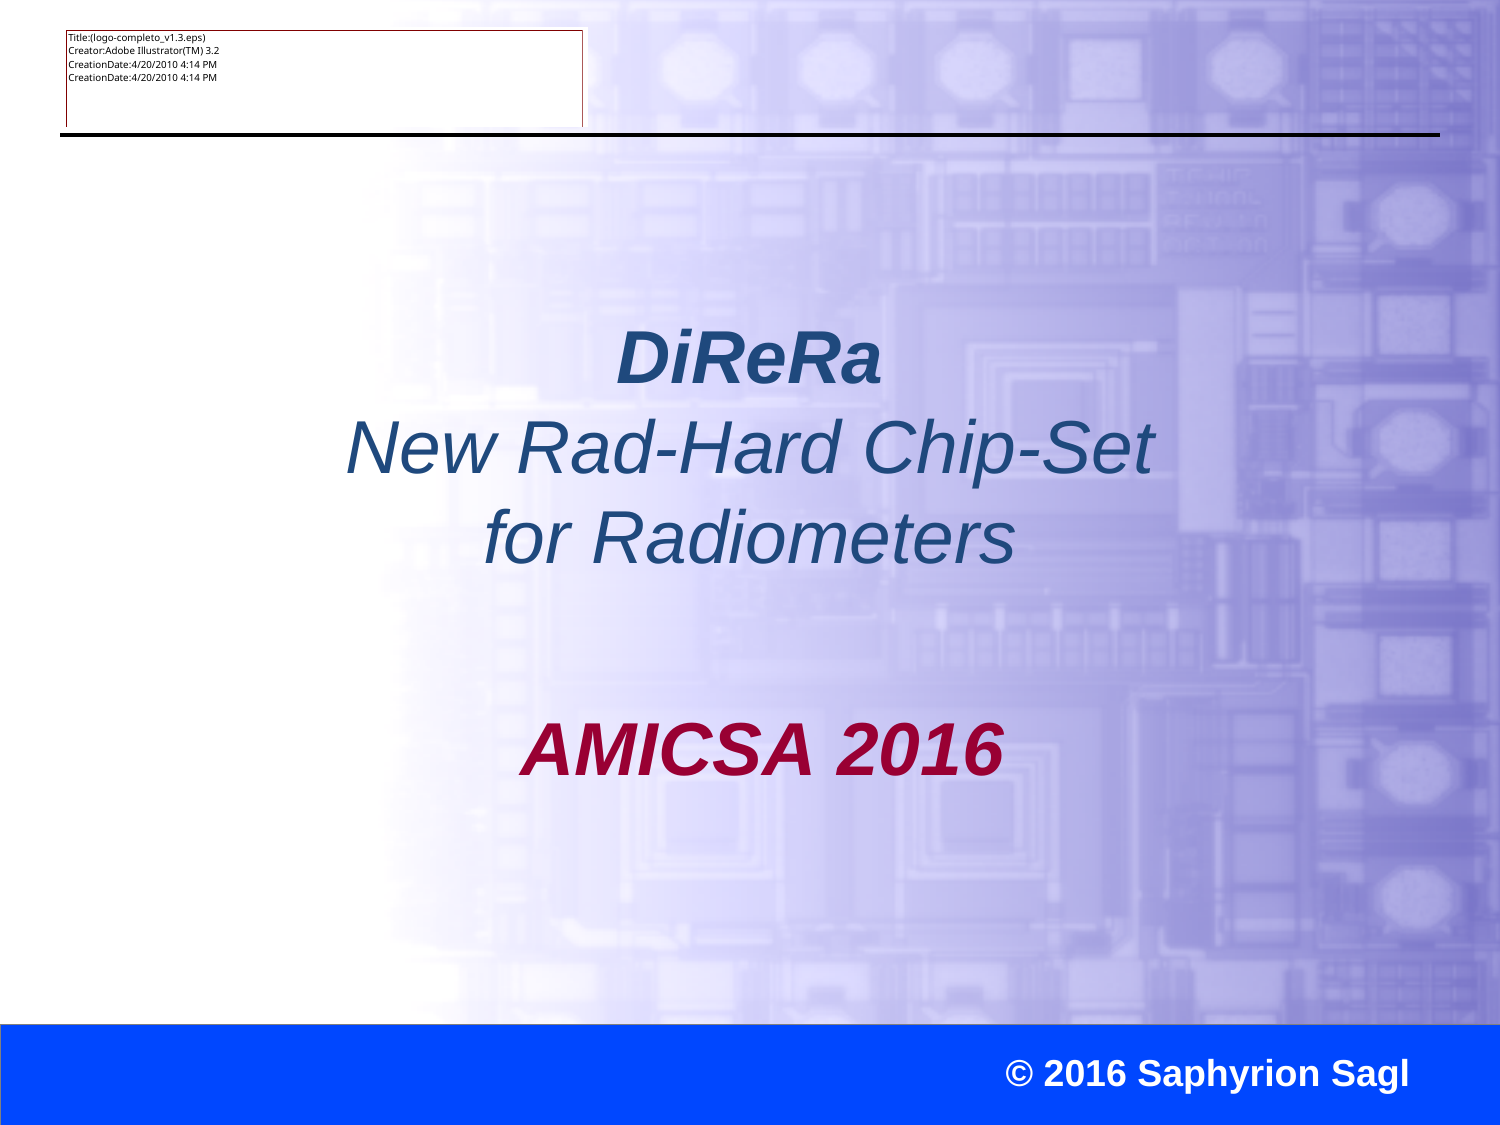

# DiReRa New Rad-Hard Chip-Set for Radiometers
AMICSA 2016